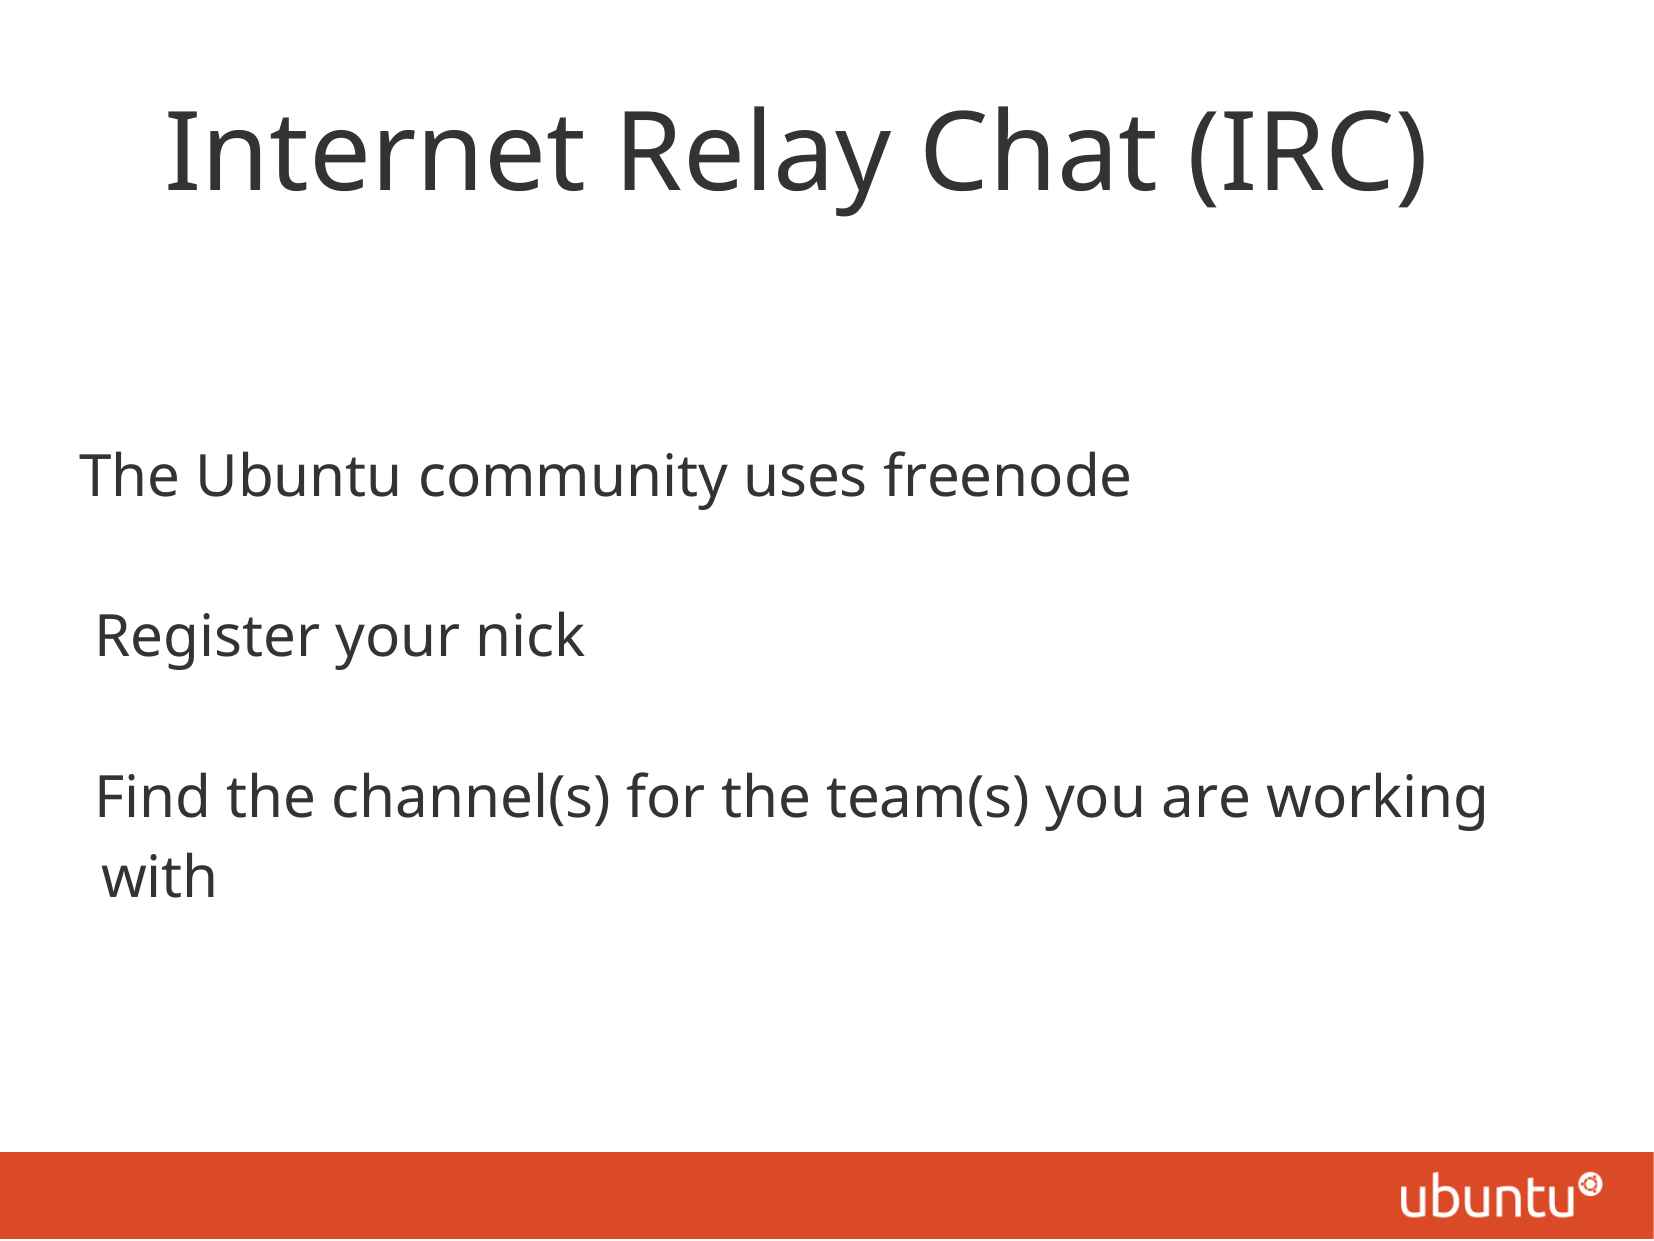

# Internet Relay Chat (IRC)
The Ubuntu community uses freenode
 Register your nick
 Find the channel(s) for the team(s) you are working with